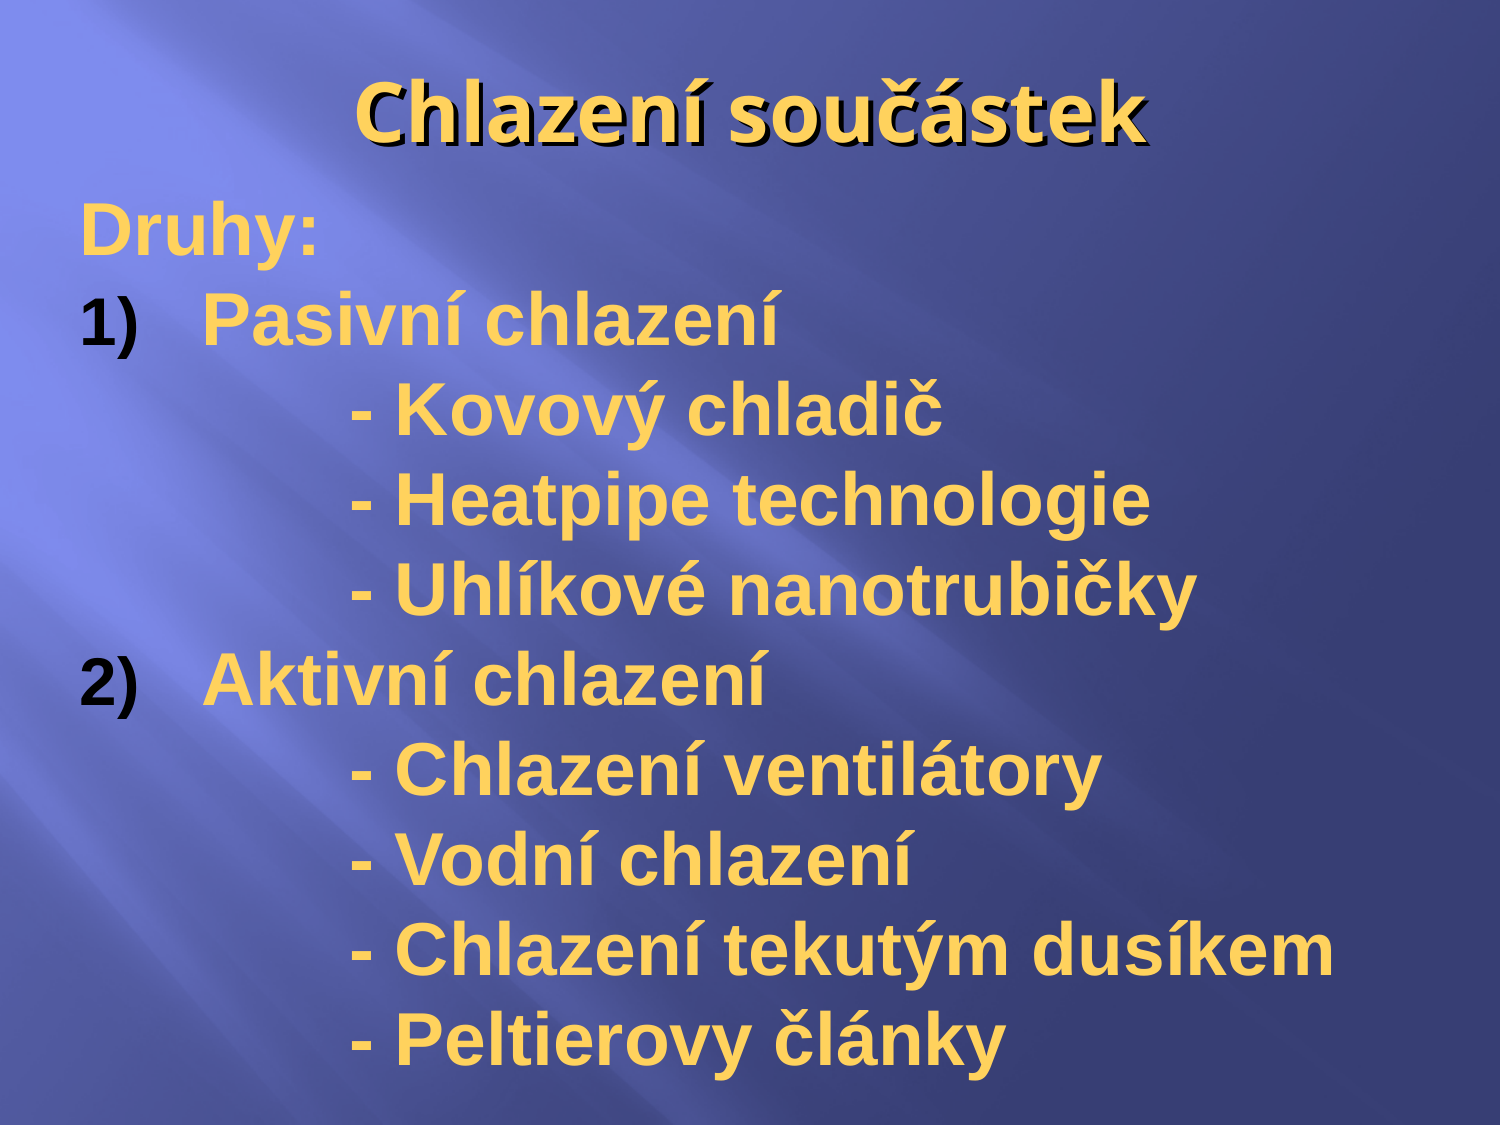

# Chlazení součástek
Druhy:
Pasivní chlazení
			- Kovový chladič
			- Heatpipe technologie
			- Uhlíkové nanotrubičky
Aktivní chlazení
			- Chlazení ventilátory
			- Vodní chlazení
			- Chlazení tekutým dusíkem
			- Peltierovy články